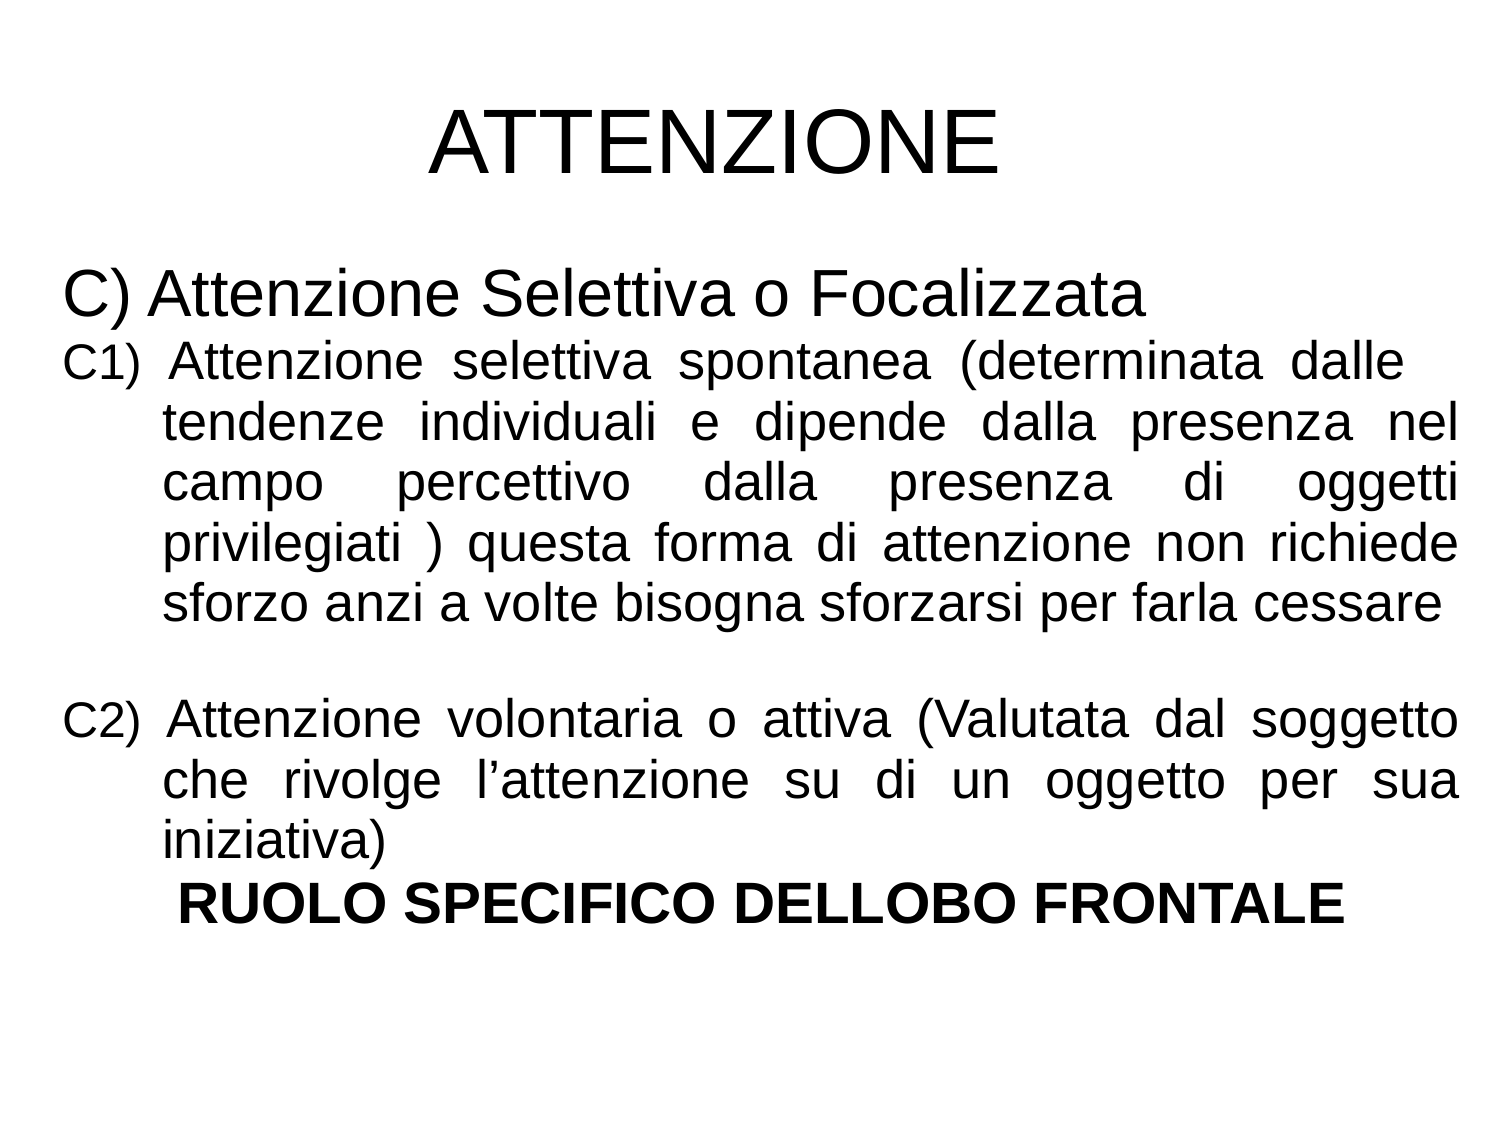

ATTENZIONE
C) Attenzione Selettiva o Focalizzata
C1) Attenzione selettiva spontanea (determinata dalle tendenze individuali e dipende dalla presenza nel campo percettivo dalla presenza di oggetti privilegiati ) questa forma di attenzione non richiede sforzo anzi a volte bisogna sforzarsi per farla cessare
C2) Attenzione volontaria o attiva (Valutata dal soggetto che rivolge l’attenzione su di un oggetto per sua iniziativa)
RUOLO SPECIFICO DELLOBO FRONTALE